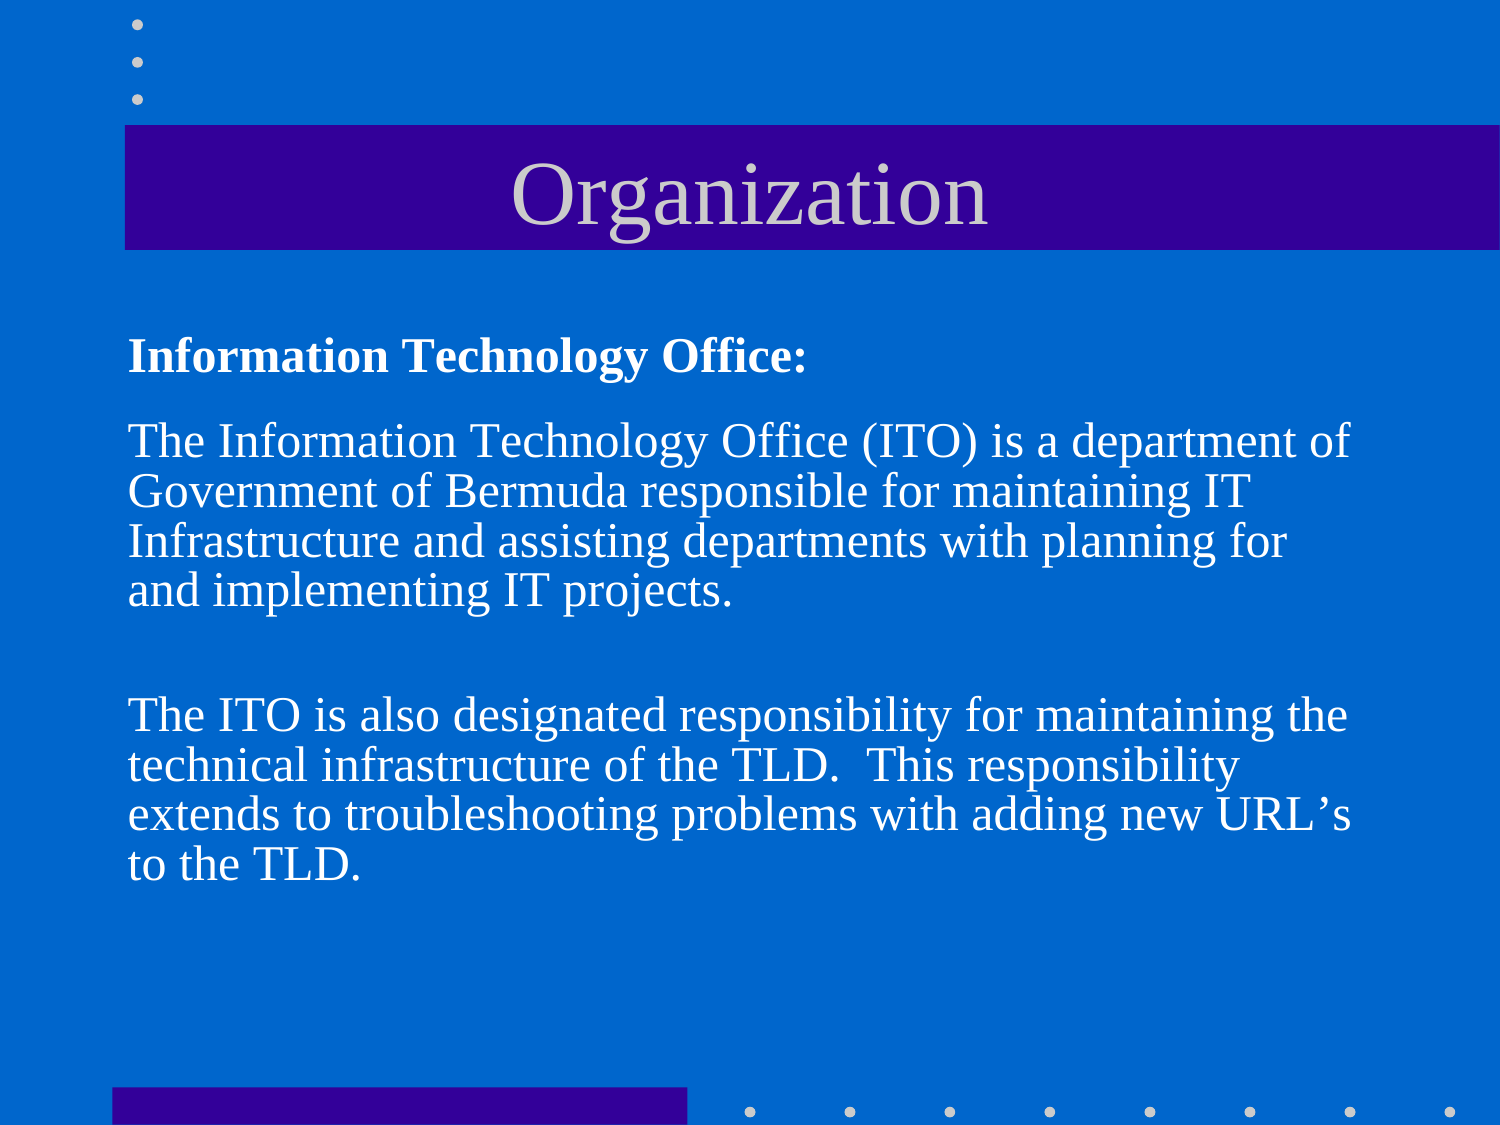

# Organization
Information Technology Office:
The Information Technology Office (ITO) is a department of Government of Bermuda responsible for maintaining IT Infrastructure and assisting departments with planning for and implementing IT projects.
The ITO is also designated responsibility for maintaining the technical infrastructure of the TLD. This responsibility extends to troubleshooting problems with adding new URL’s to the TLD.